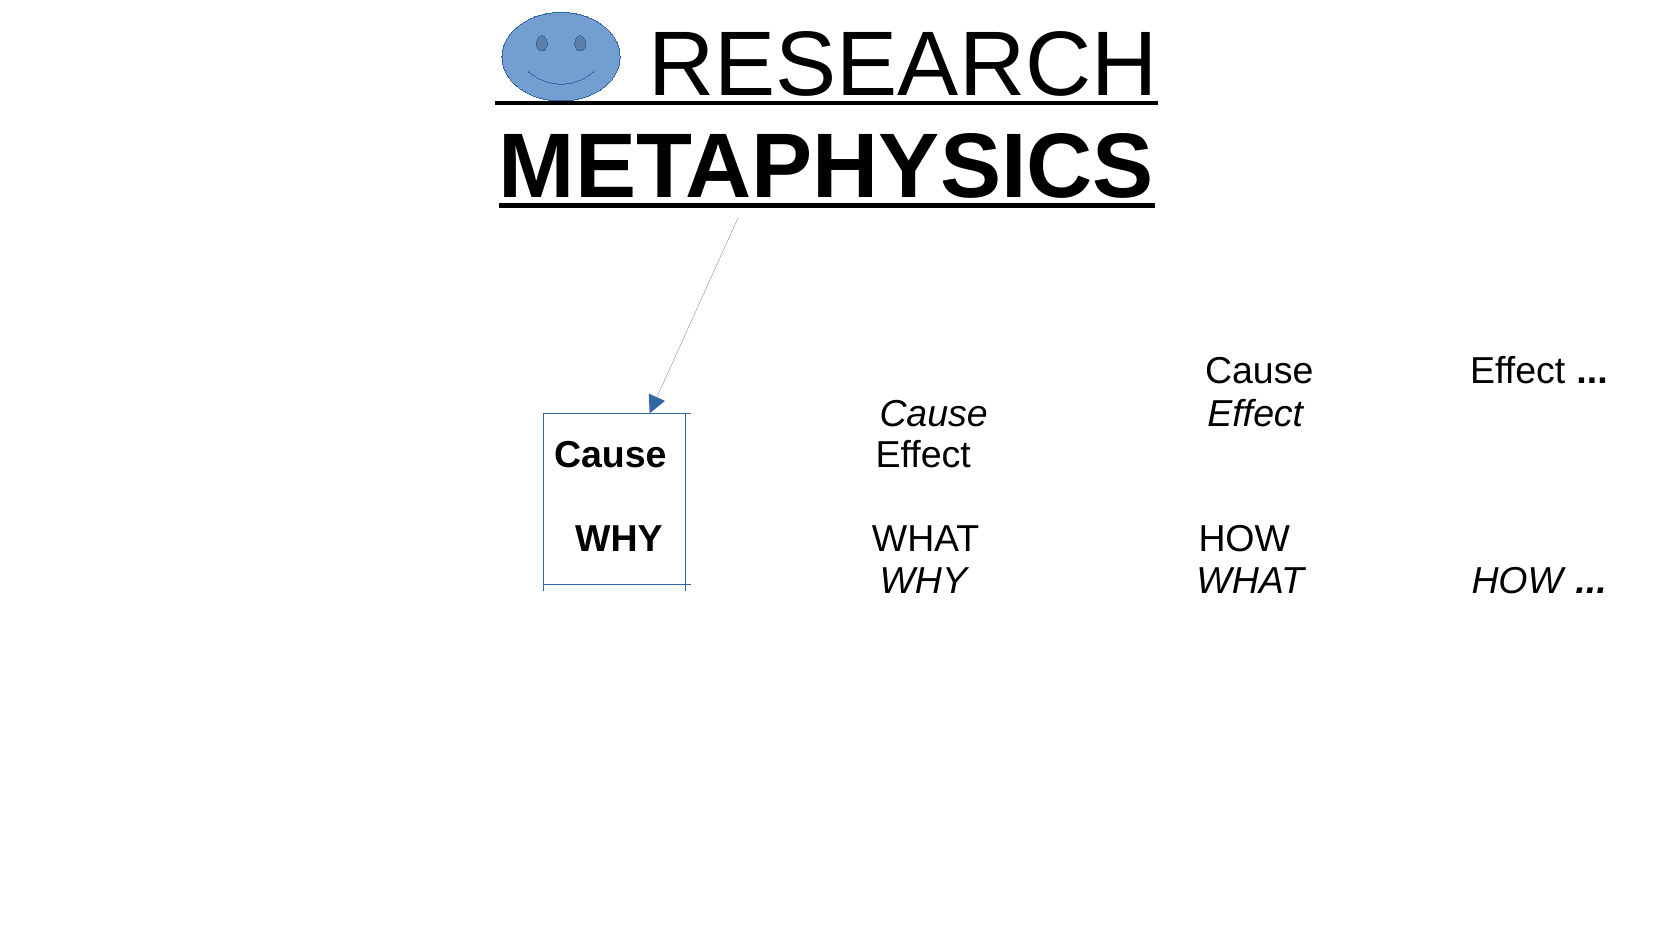

# RESEARCH METAPHYSICS
 Cause Effect ...
 Cause Effect
 Cause Effect
 WHY WHAT HOW
 WHY WHAT HOW ...